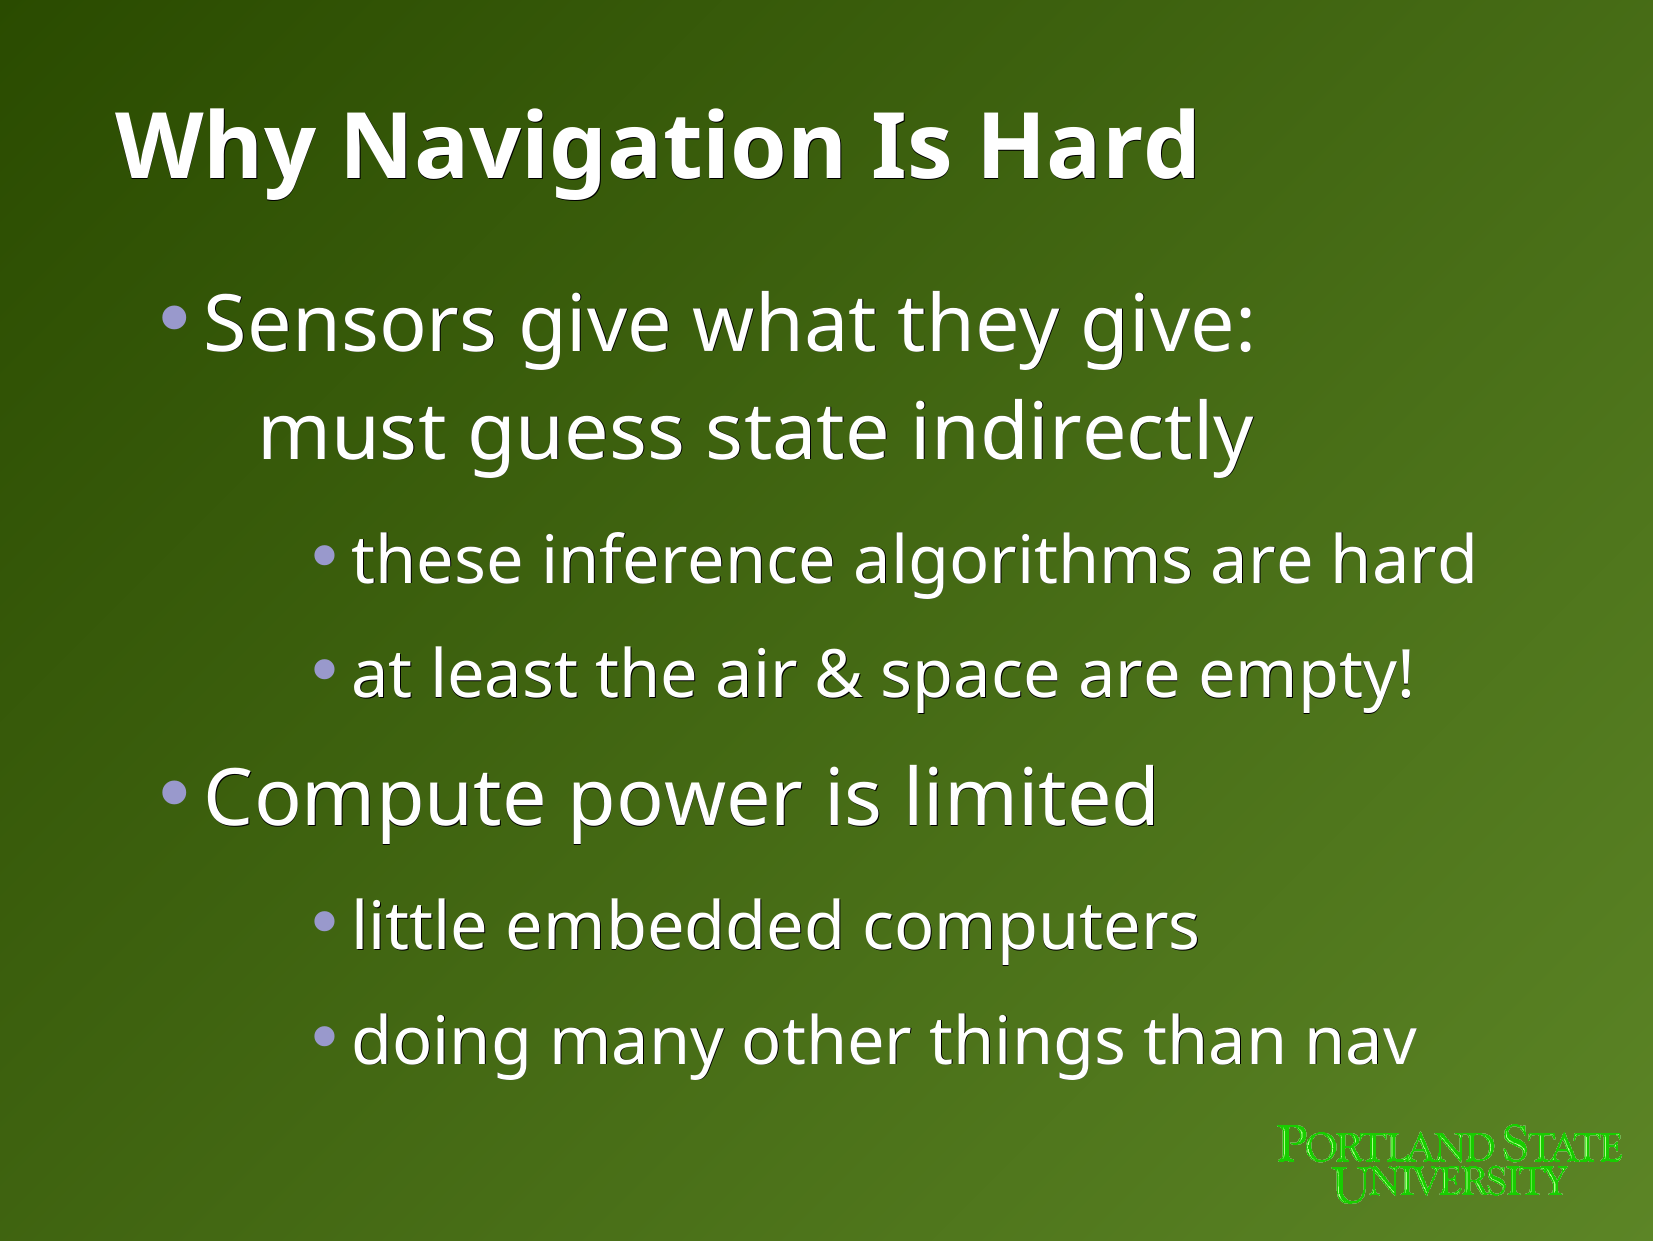

# Why Navigation Is Hard
Sensors give what they give:
must guess state indirectly
these inference algorithms are hard
at least the air & space are empty!
Compute power is limited
little embedded computers
doing many other things than nav